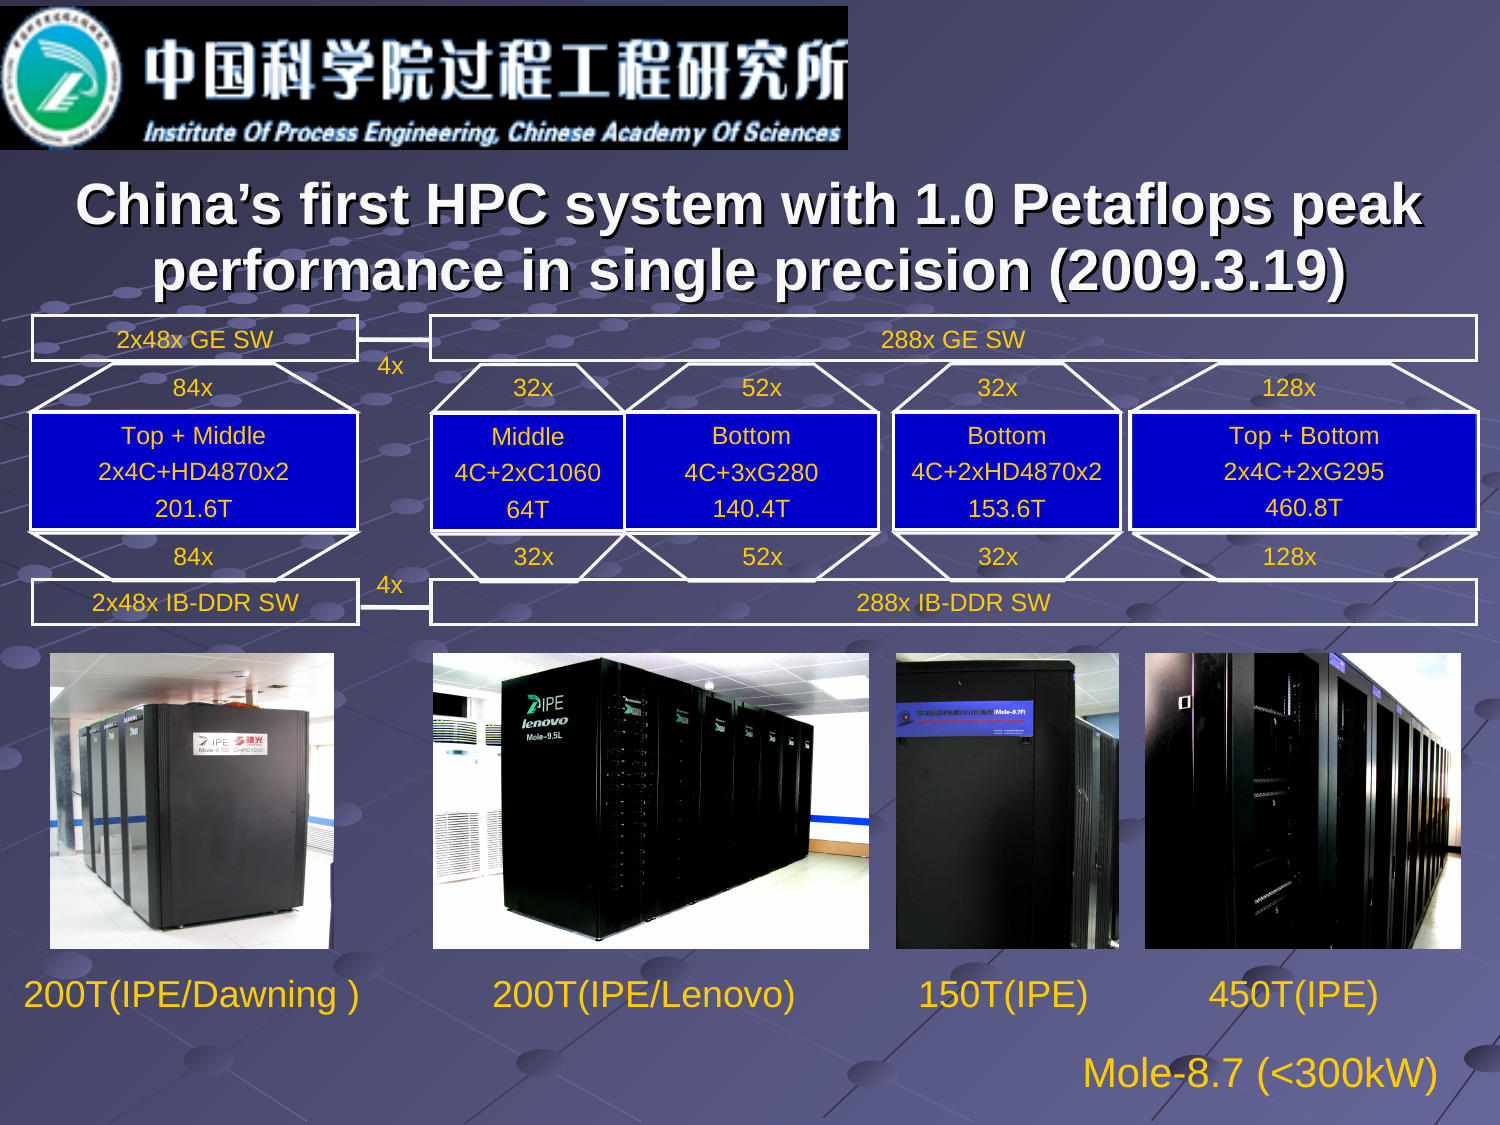

# China’s first HPC system with 1.0 Petaflops peak performance in single precision (2009.3.19)
2x48x GE SW
288x GE SW
4x
84x 32x 52x 32x 128x
Top + Bottom
2x4C+2xG295
460.8T
Top + Middle
2x4C+HD4870x2
201.6T
Bottom
4C+2xHD4870x2
153.6T
Bottom
4C+3xG280
140.4T
Middle
4C+2xC1060
64T
84x 32x 52x 32x 128x
4x
2x48x IB-DDR SW
288x IB-DDR SW
200T(IPE/Dawning )
200T(IPE/Lenovo)
150T(IPE)
450T(IPE)
Mole-8.7 (<300kW)